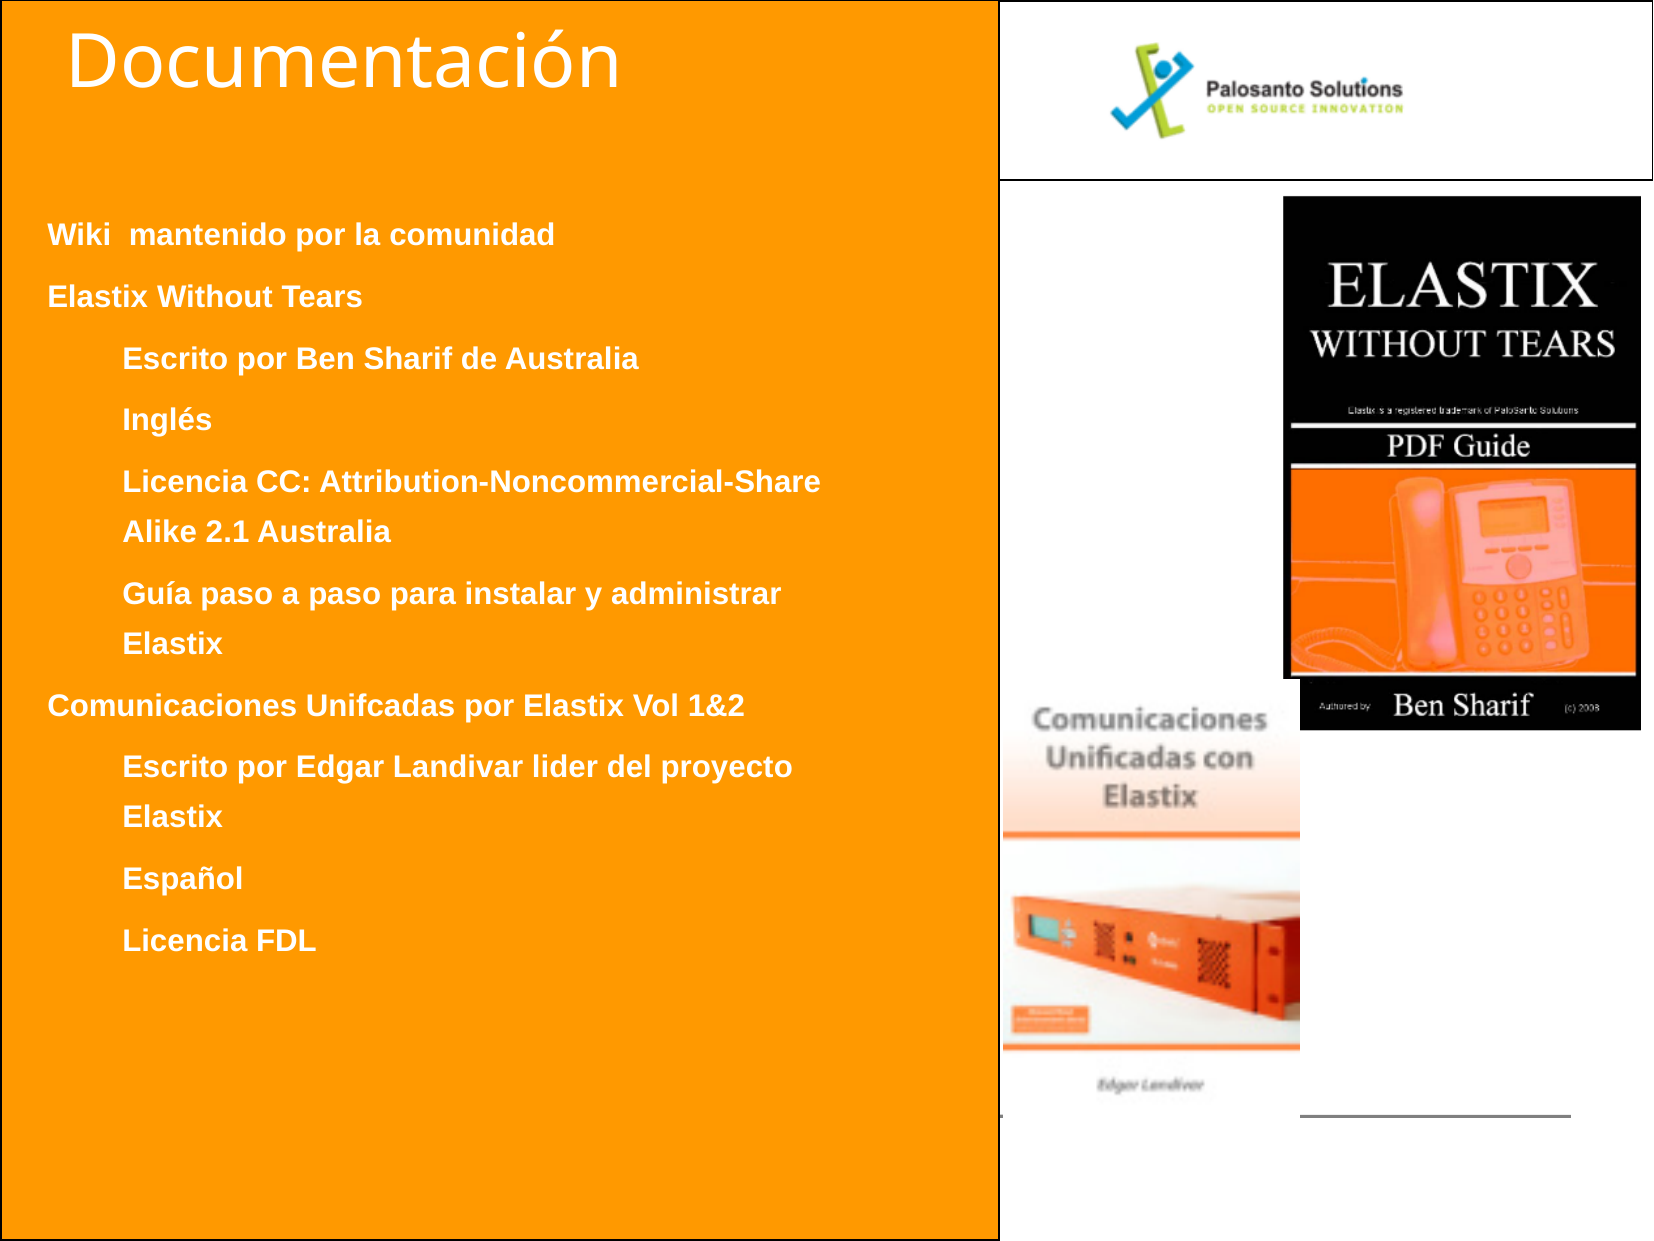

# Documentación
Wiki mantenido por la comunidad
Elastix Without Tears
Escrito por Ben Sharif de Australia
Inglés
Licencia CC: Attribution-Noncommercial-Share Alike 2.1 Australia
Guía paso a paso para instalar y administrar Elastix
Comunicaciones Unifcadas por Elastix Vol 1&2
Escrito por Edgar Landivar lider del proyecto Elastix
Español
Licencia FDL
© 2008 PaloSanto Solutions. Todos los derechos reservados